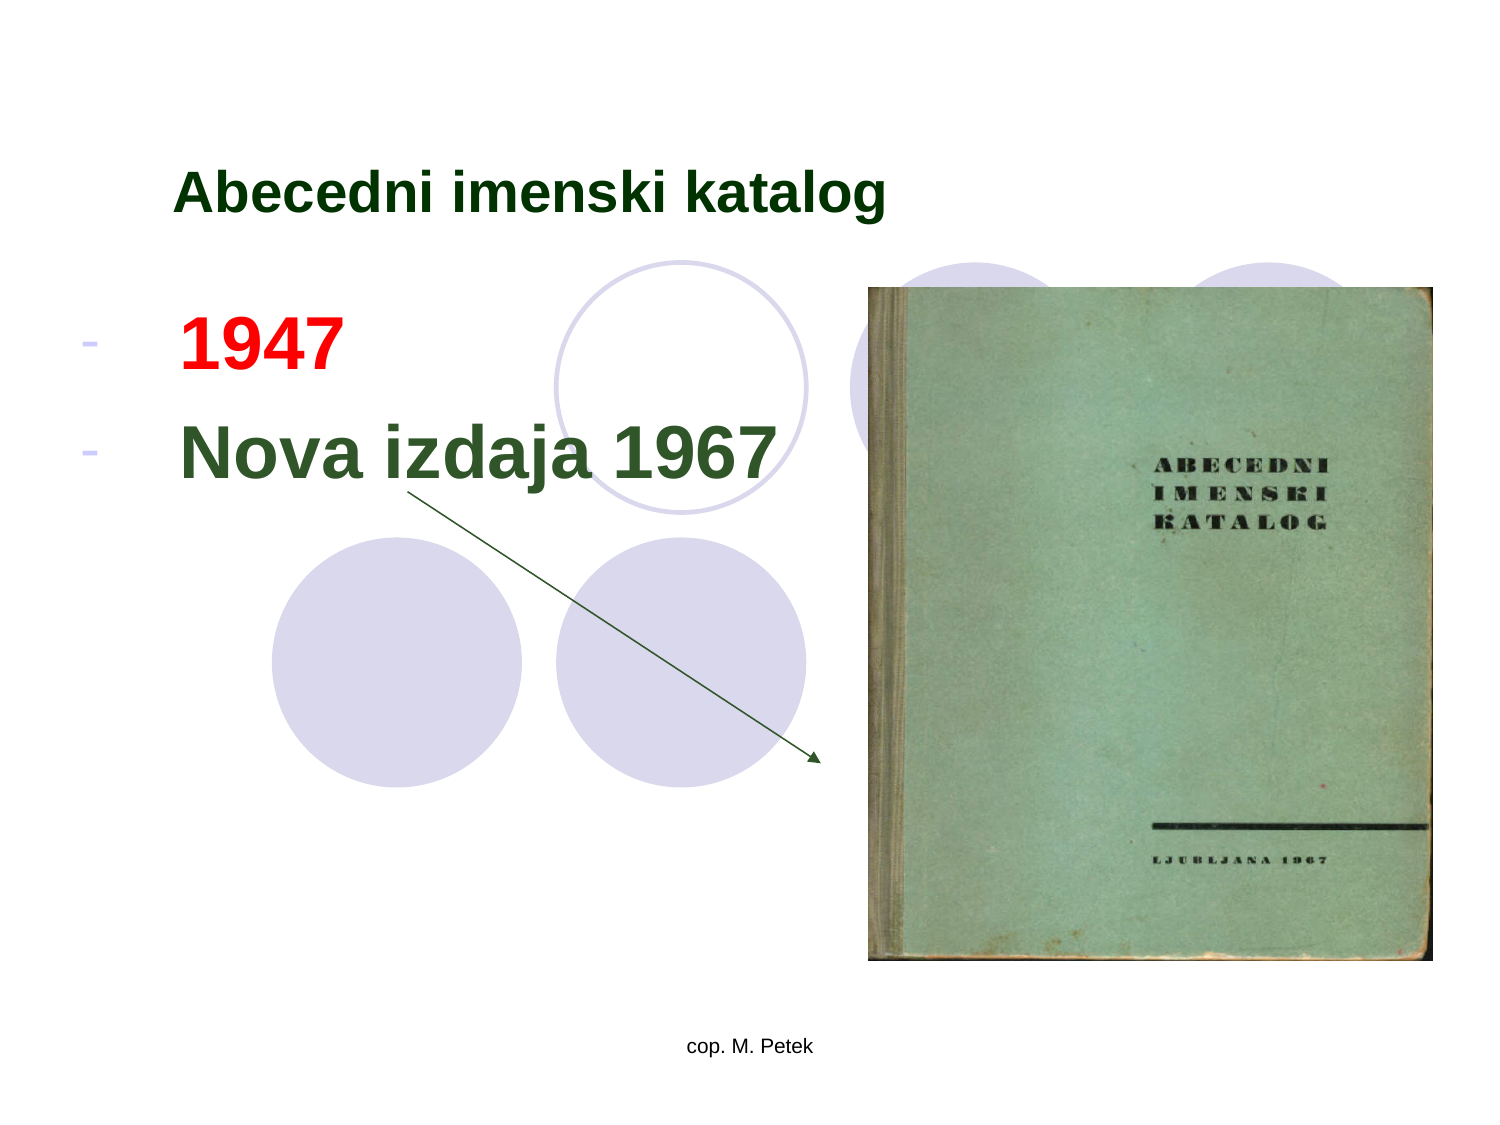

# Abecedni imenski katalog
1947
Nova izdaja 1967
cop. M. Petek